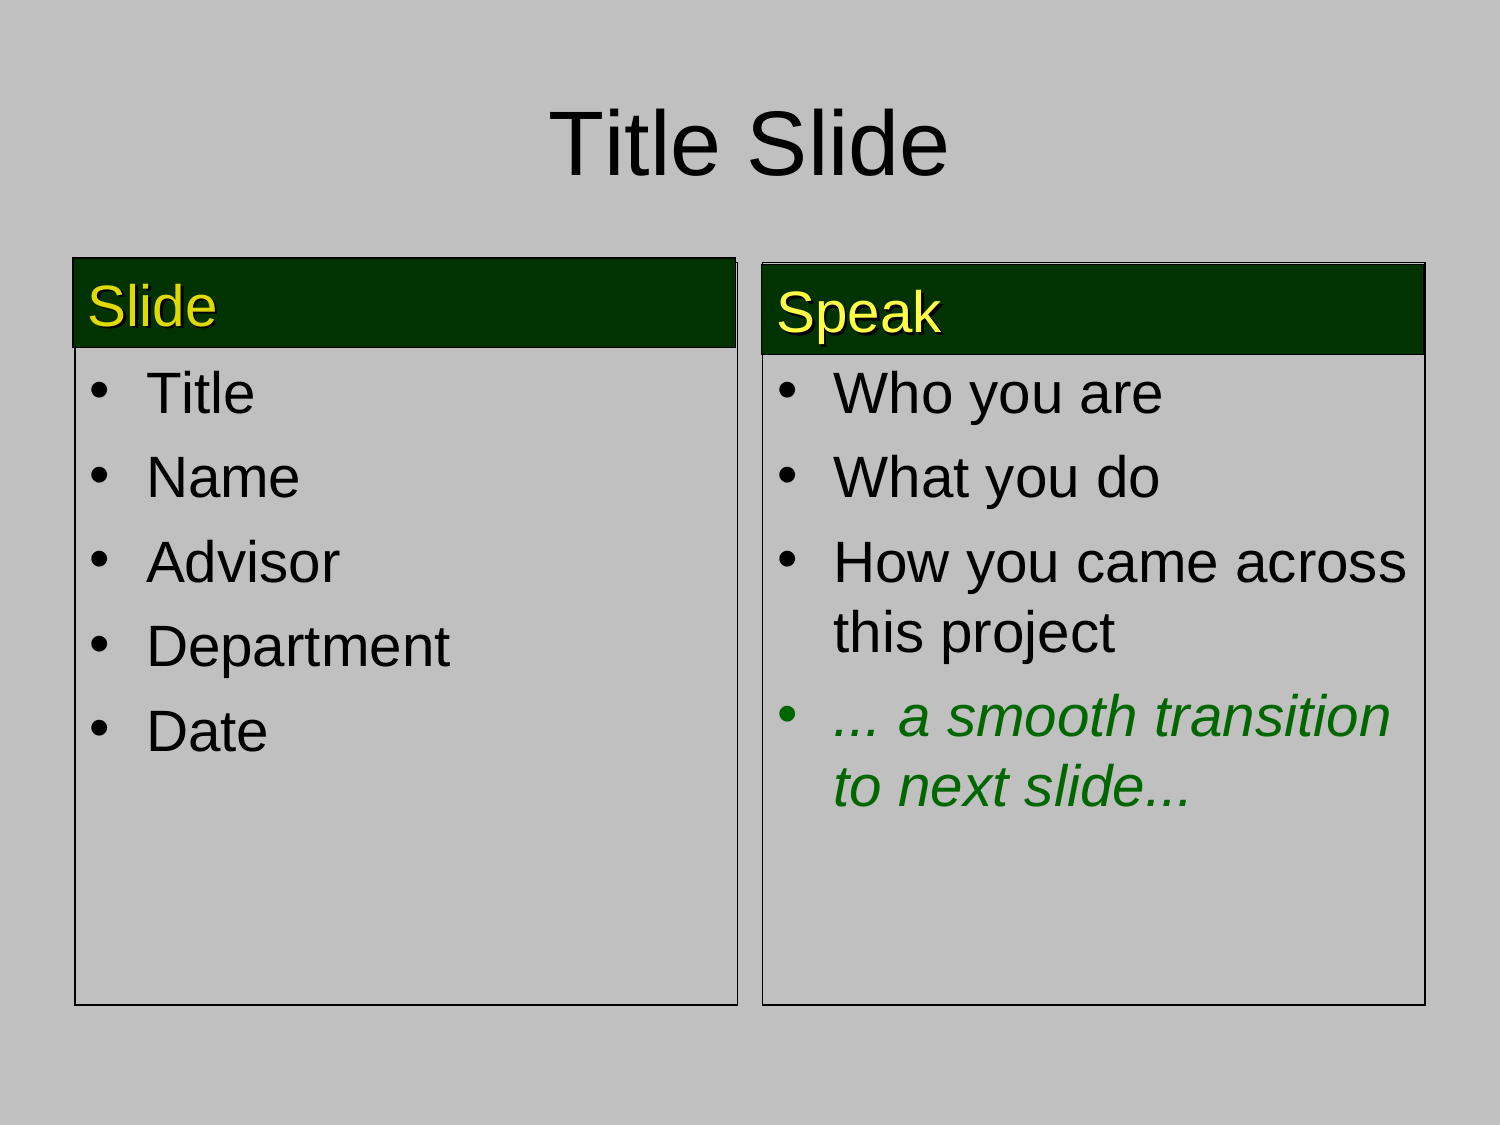

# Title Slide
Slide
Title
Name
Advisor
Department
Date
Who you are
What you do
How you came across this project
... a smooth transition to next slide...
Speak